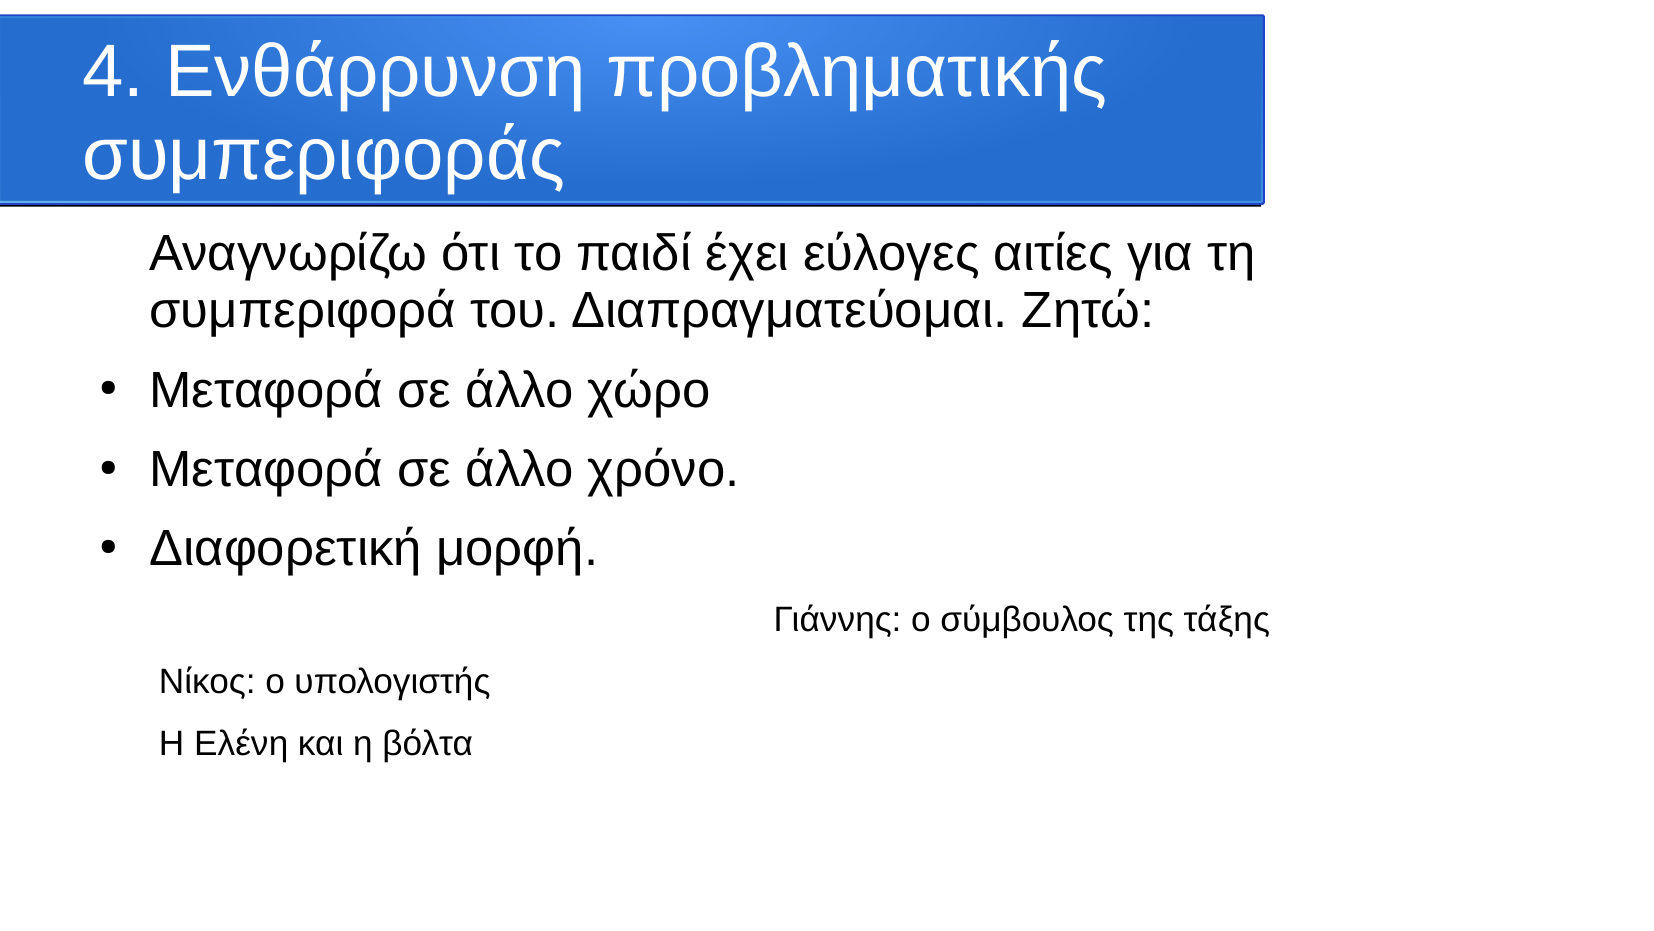

# 4. Ενθάρρυνση προβληματικής συμπεριφοράς
Αναγνωρίζω ότι το παιδί έχει εύλογες αιτίες για τη συμπεριφορά του. Διαπραγματεύομαι. Ζητώ:
Μεταφορά σε άλλο χώρο
Μεταφορά σε άλλο χρόνο.
Διαφορετική μορφή.
 							Γιάννης: ο σύμβουλος της τάξης
 Νίκος: ο υπολογιστής
 Η Ελένη και η βόλτα